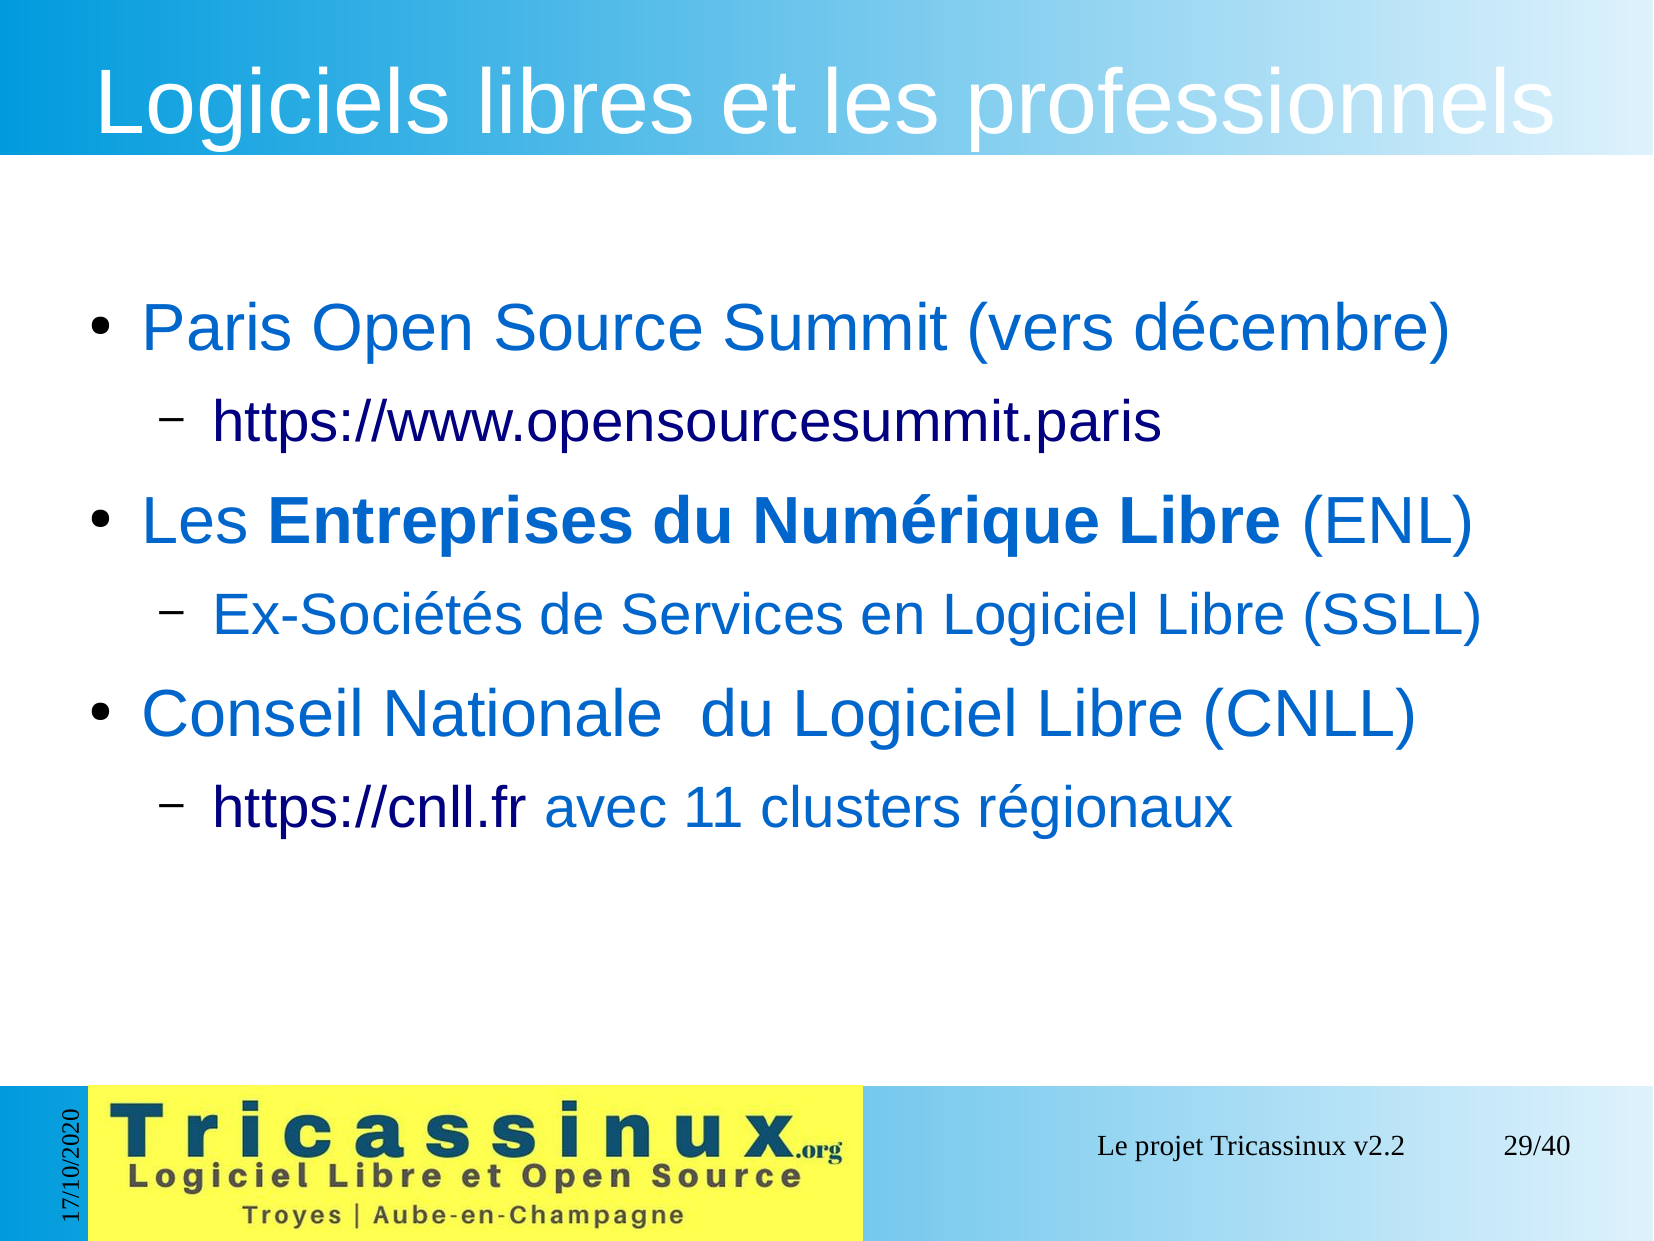

# Logiciels libres et les professionnels
Paris Open Source Summit (vers décembre)
https://www.opensourcesummit.paris
Les Entreprises du Numérique Libre (ENL)
Ex-Sociétés de Services en Logiciel Libre (SSLL)
Conseil Nationale du Logiciel Libre (CNLL)
https://cnll.fr avec 11 clusters régionaux
17/10/2020
29